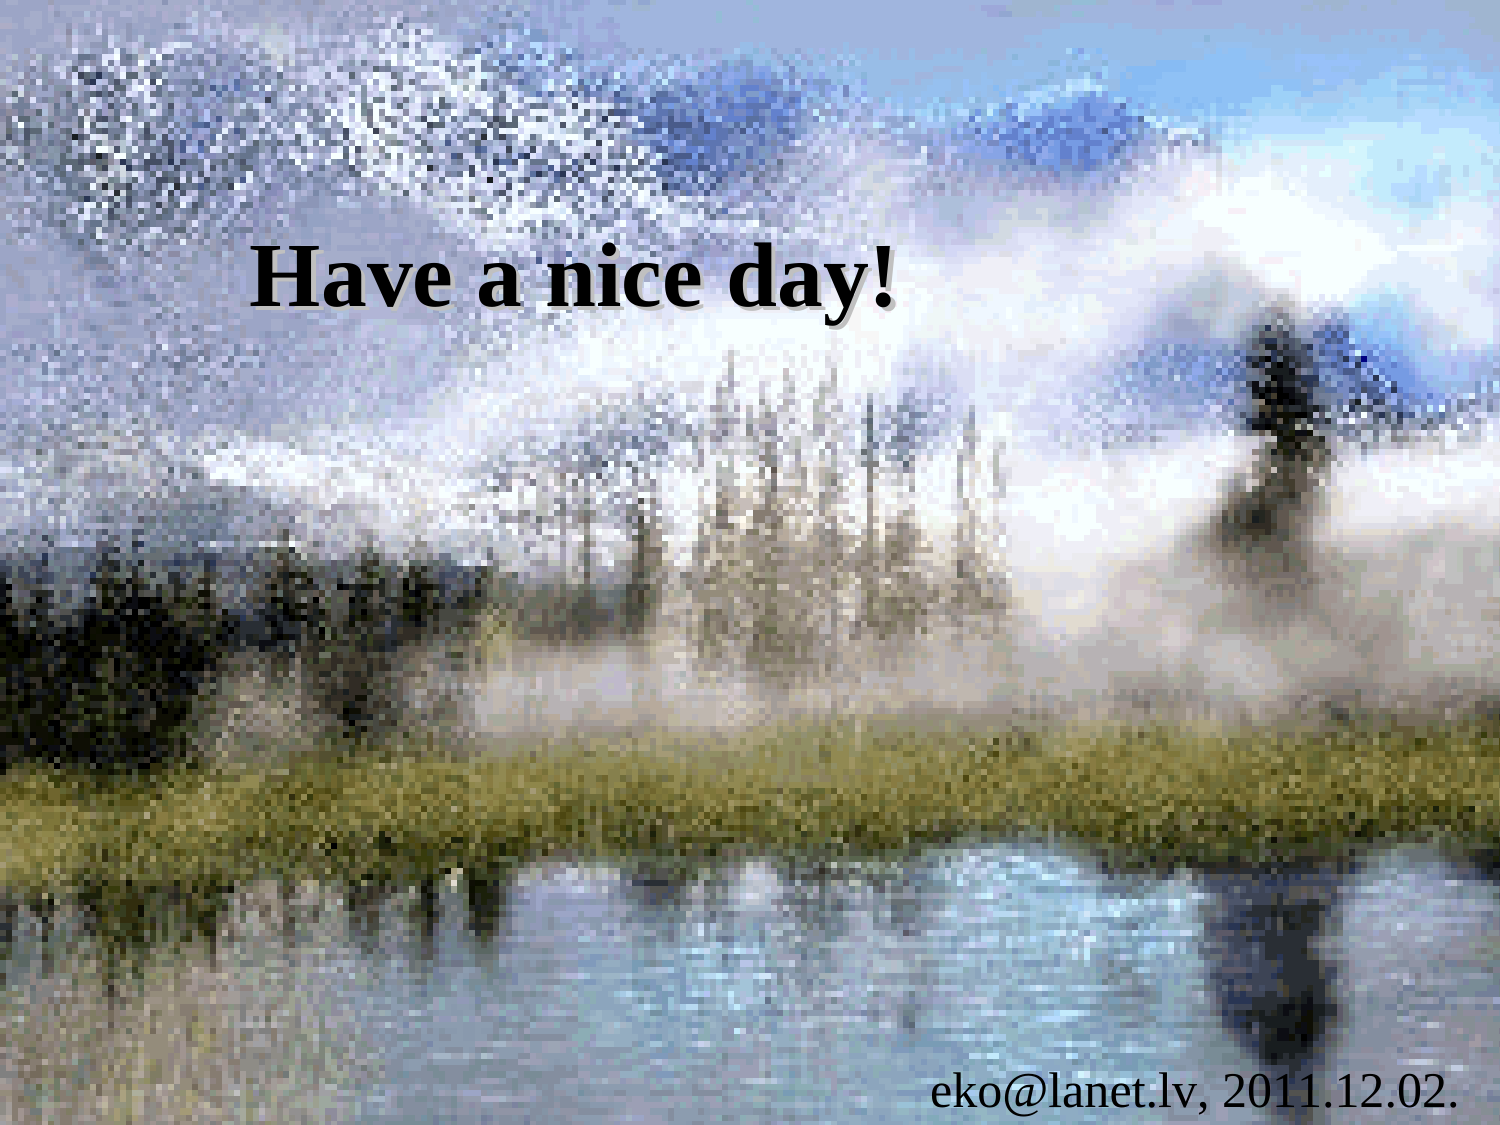

#
Have a nice day!
eko@lanet.lv, 2011.12.02.